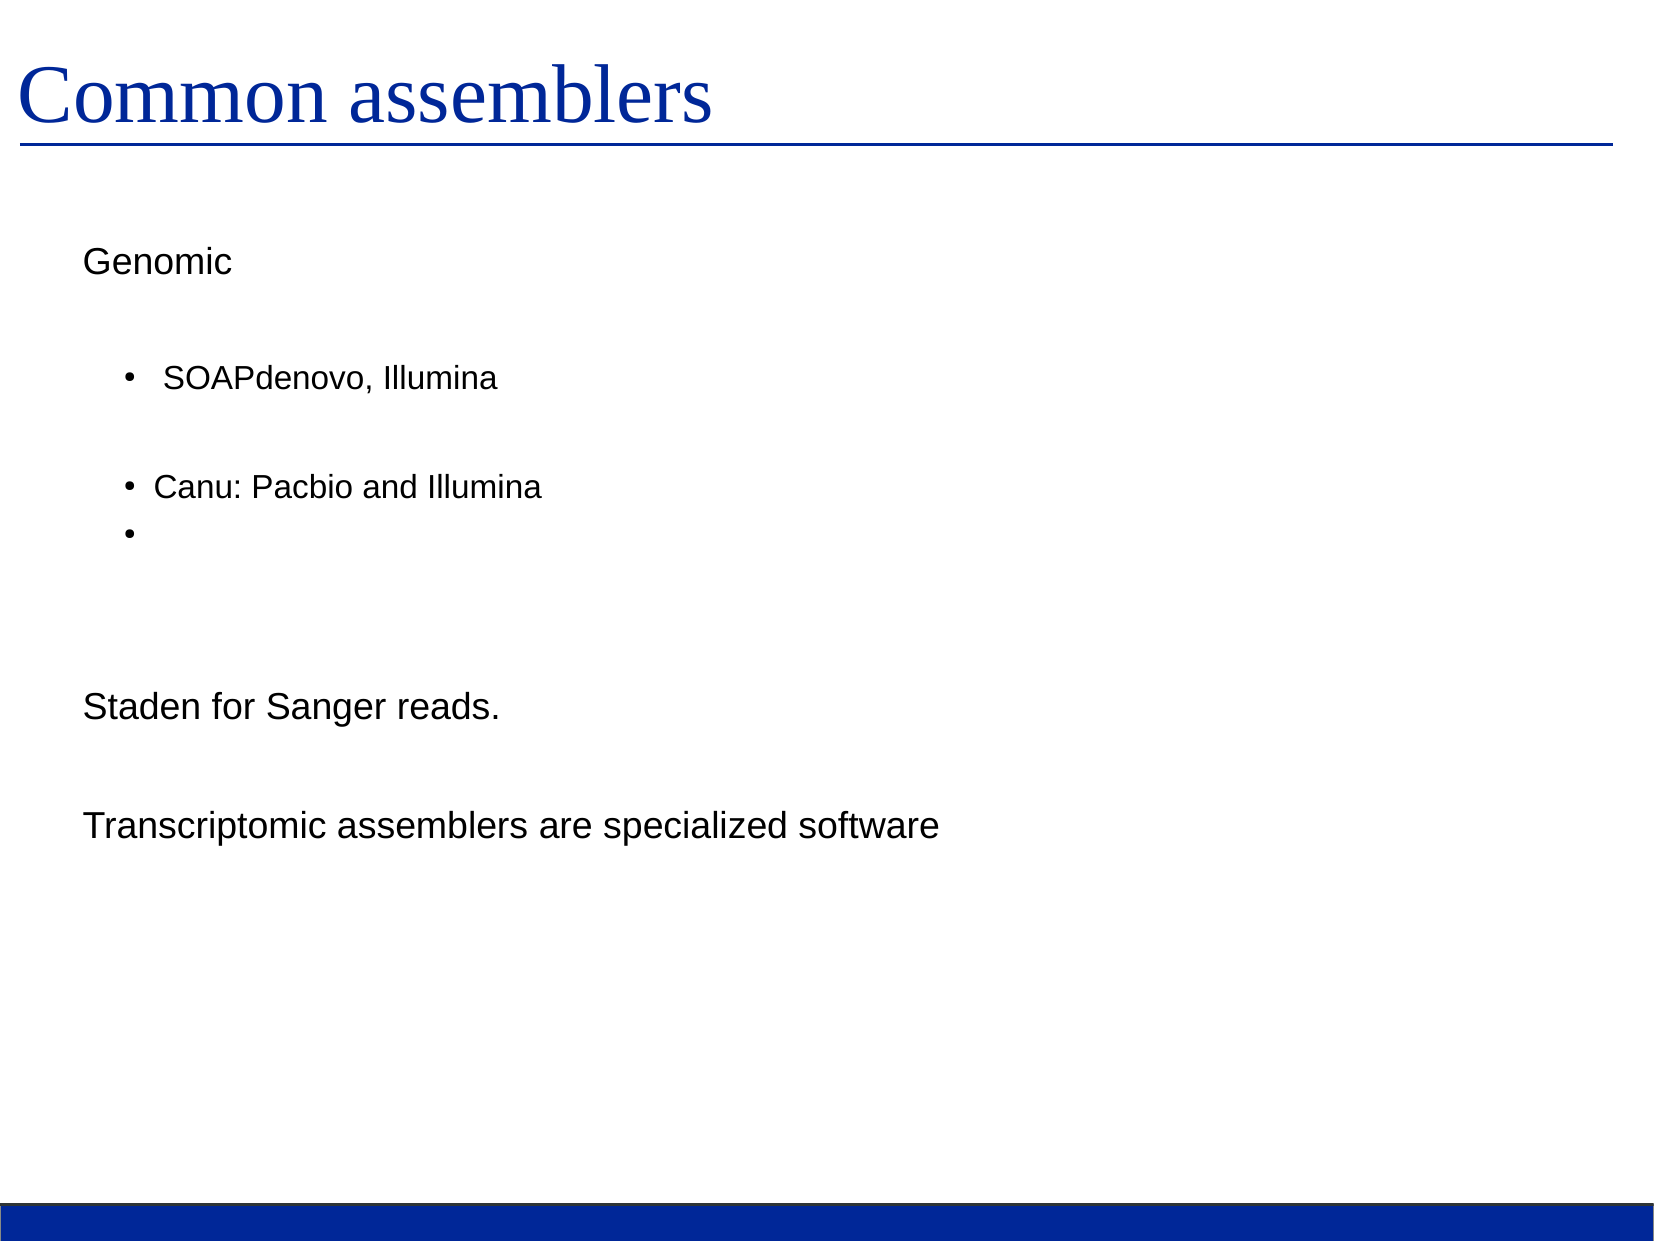

# Common assemblers
Genomic
 SOAPdenovo, Illumina
Canu: Pacbio and Illumina
Staden for Sanger reads.
Transcriptomic assemblers are specialized software